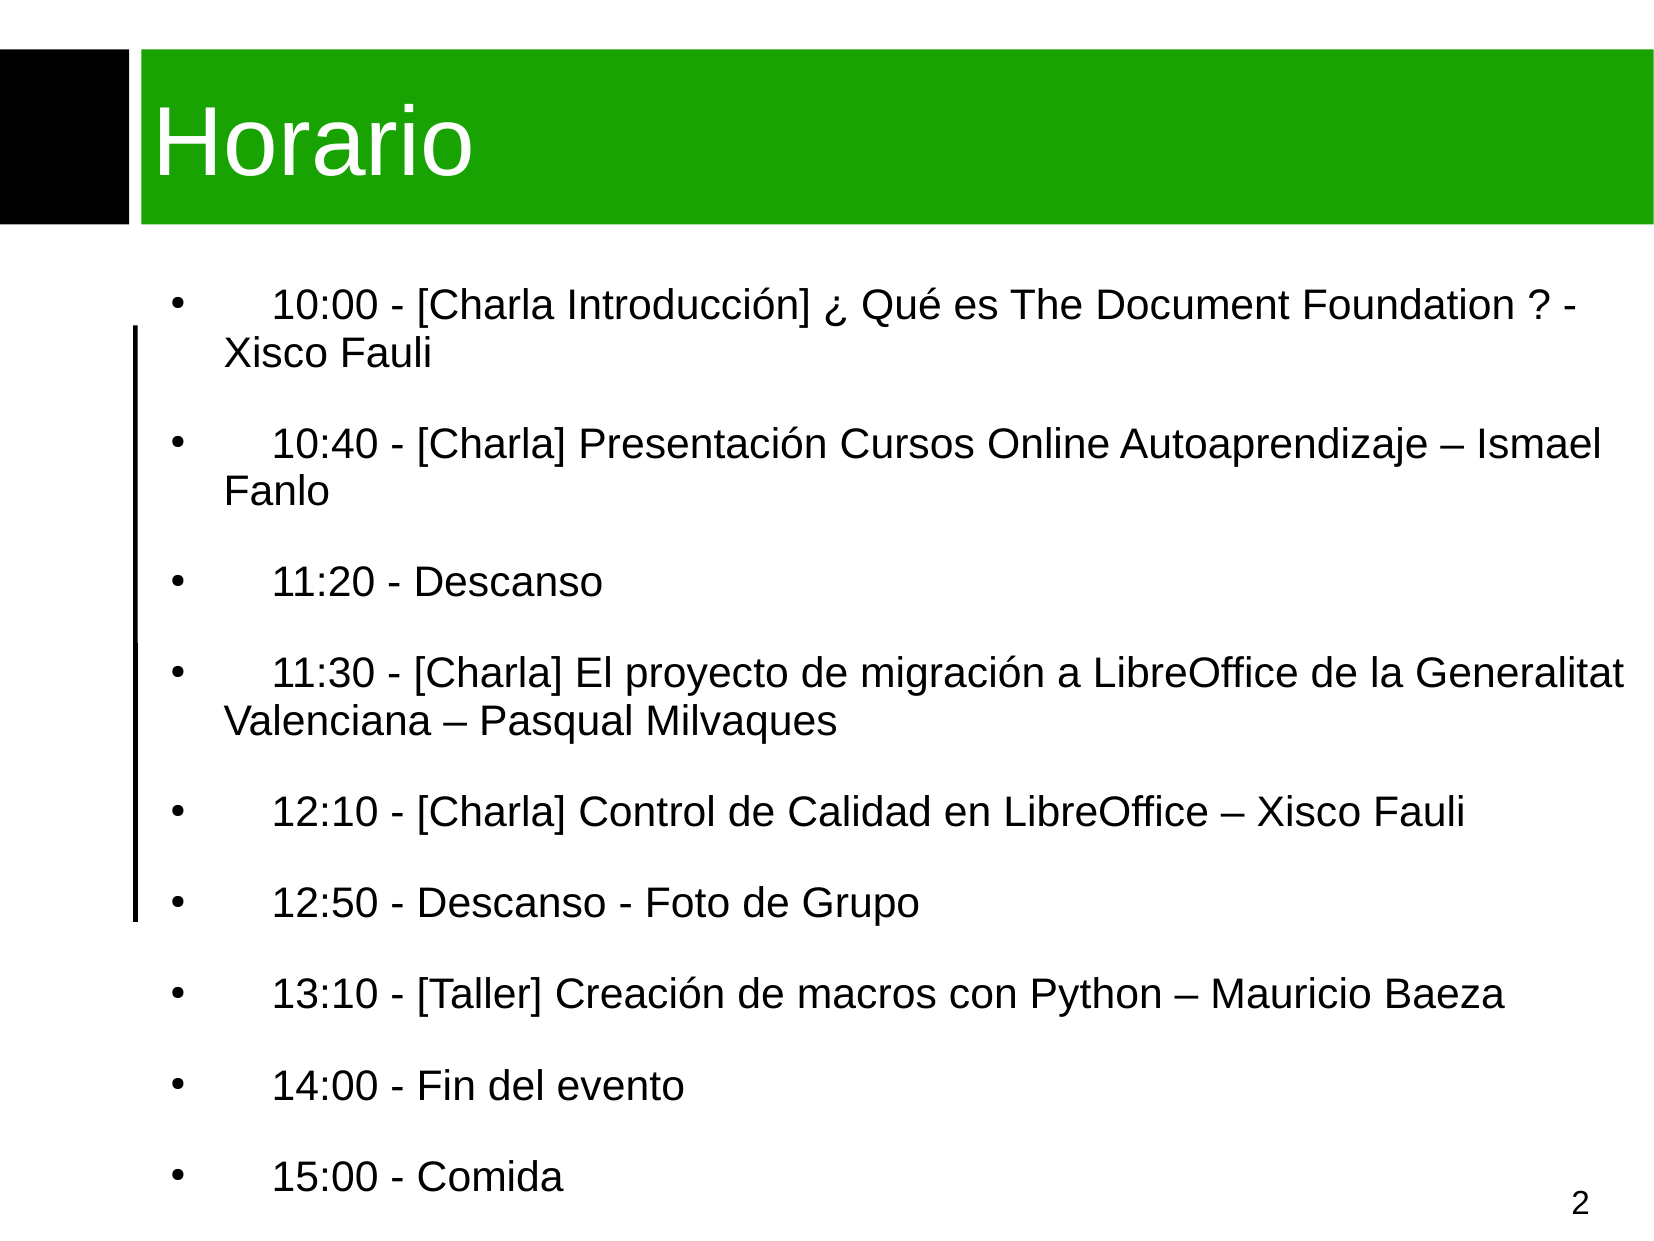

# Horario
 10:00 - [Charla Introducción] ¿ Qué es The Document Foundation ? - Xisco Fauli
 10:40 - [Charla] Presentación Cursos Online Autoaprendizaje – Ismael Fanlo
 11:20 - Descanso
 11:30 - [Charla] El proyecto de migración a LibreOffice de la Generalitat Valenciana – Pasqual Milvaques
 12:10 - [Charla] Control de Calidad en LibreOffice – Xisco Fauli
 12:50 - Descanso - Foto de Grupo
 13:10 - [Taller] Creación de macros con Python – Mauricio Baeza
 14:00 - Fin del evento
 15:00 - Comida